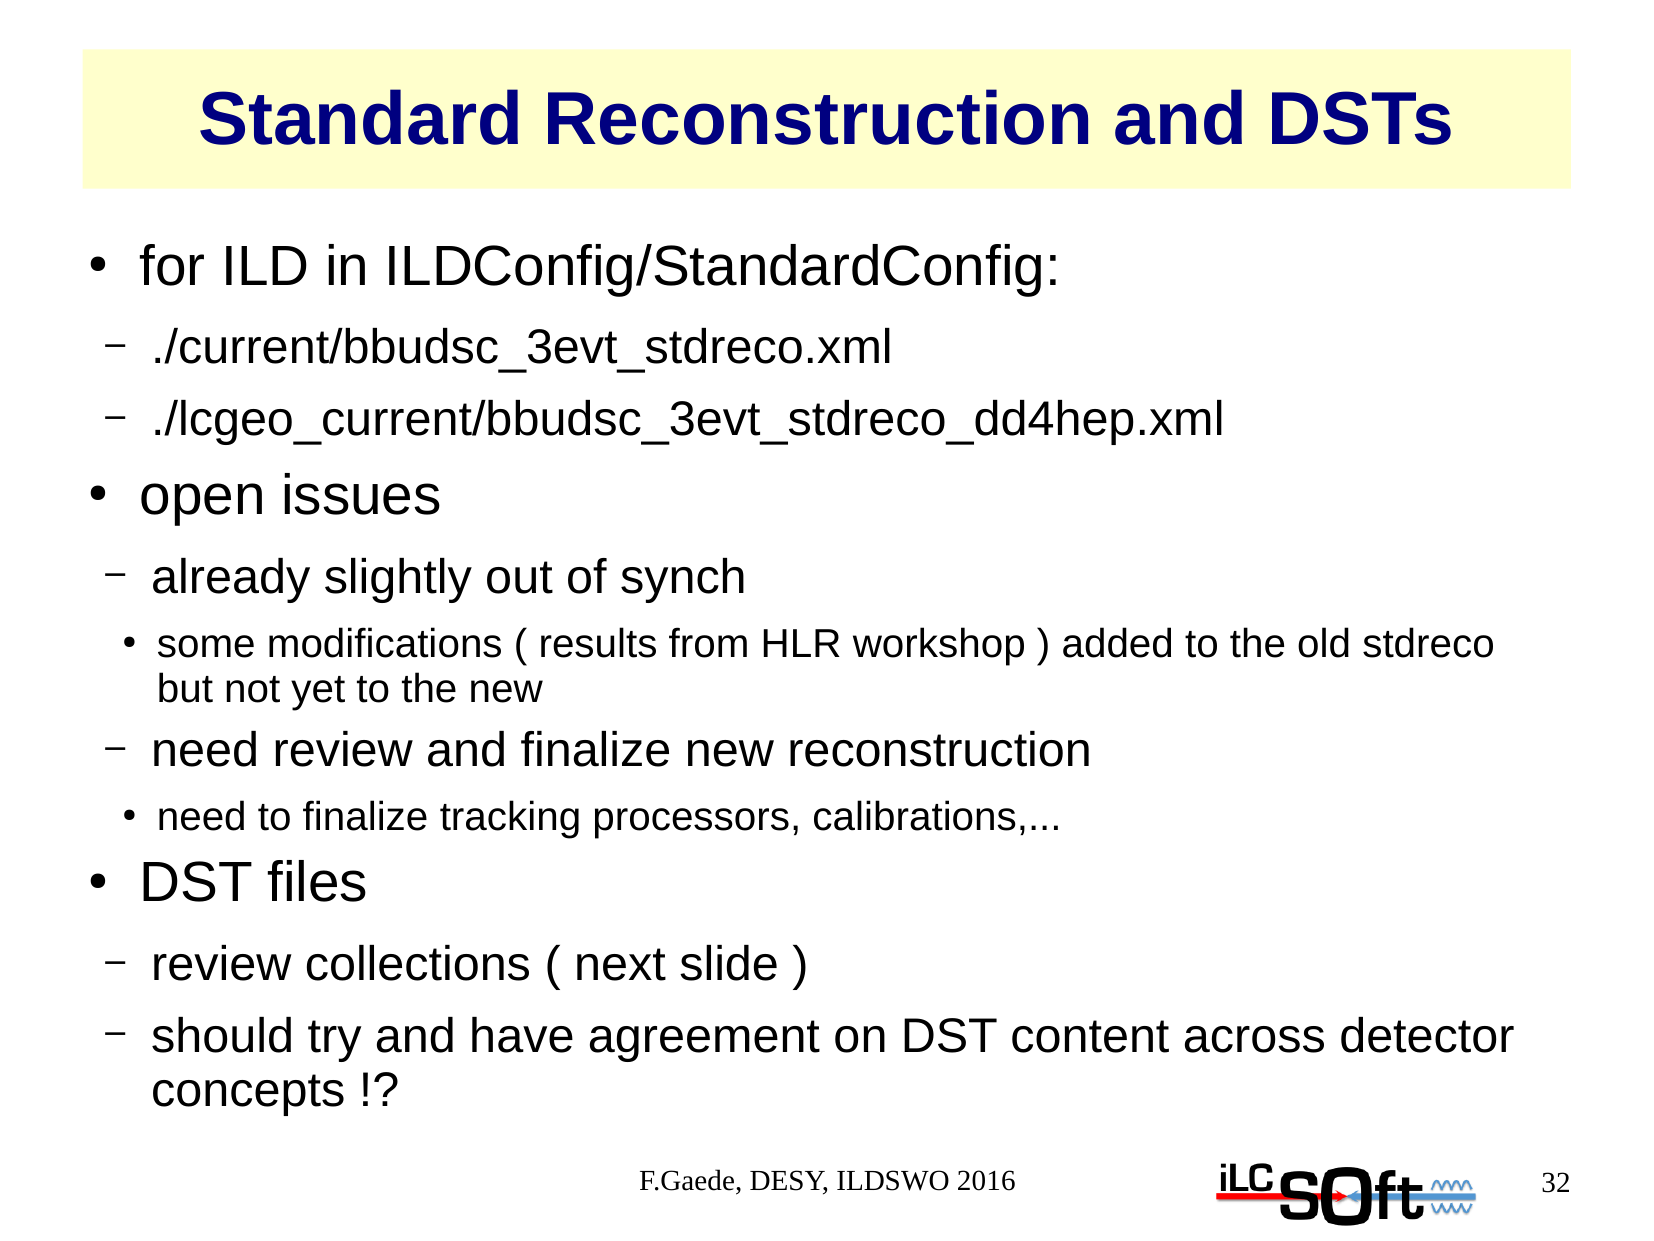

# Standard Reconstruction and DSTs
for ILD in ILDConfig/StandardConfig:
./current/bbudsc_3evt_stdreco.xml
./lcgeo_current/bbudsc_3evt_stdreco_dd4hep.xml
open issues
already slightly out of synch
some modifications ( results from HLR workshop ) added to the old stdreco but not yet to the new
need review and finalize new reconstruction
need to finalize tracking processors, calibrations,...
DST files
review collections ( next slide )
should try and have agreement on DST content across detector concepts !?
32